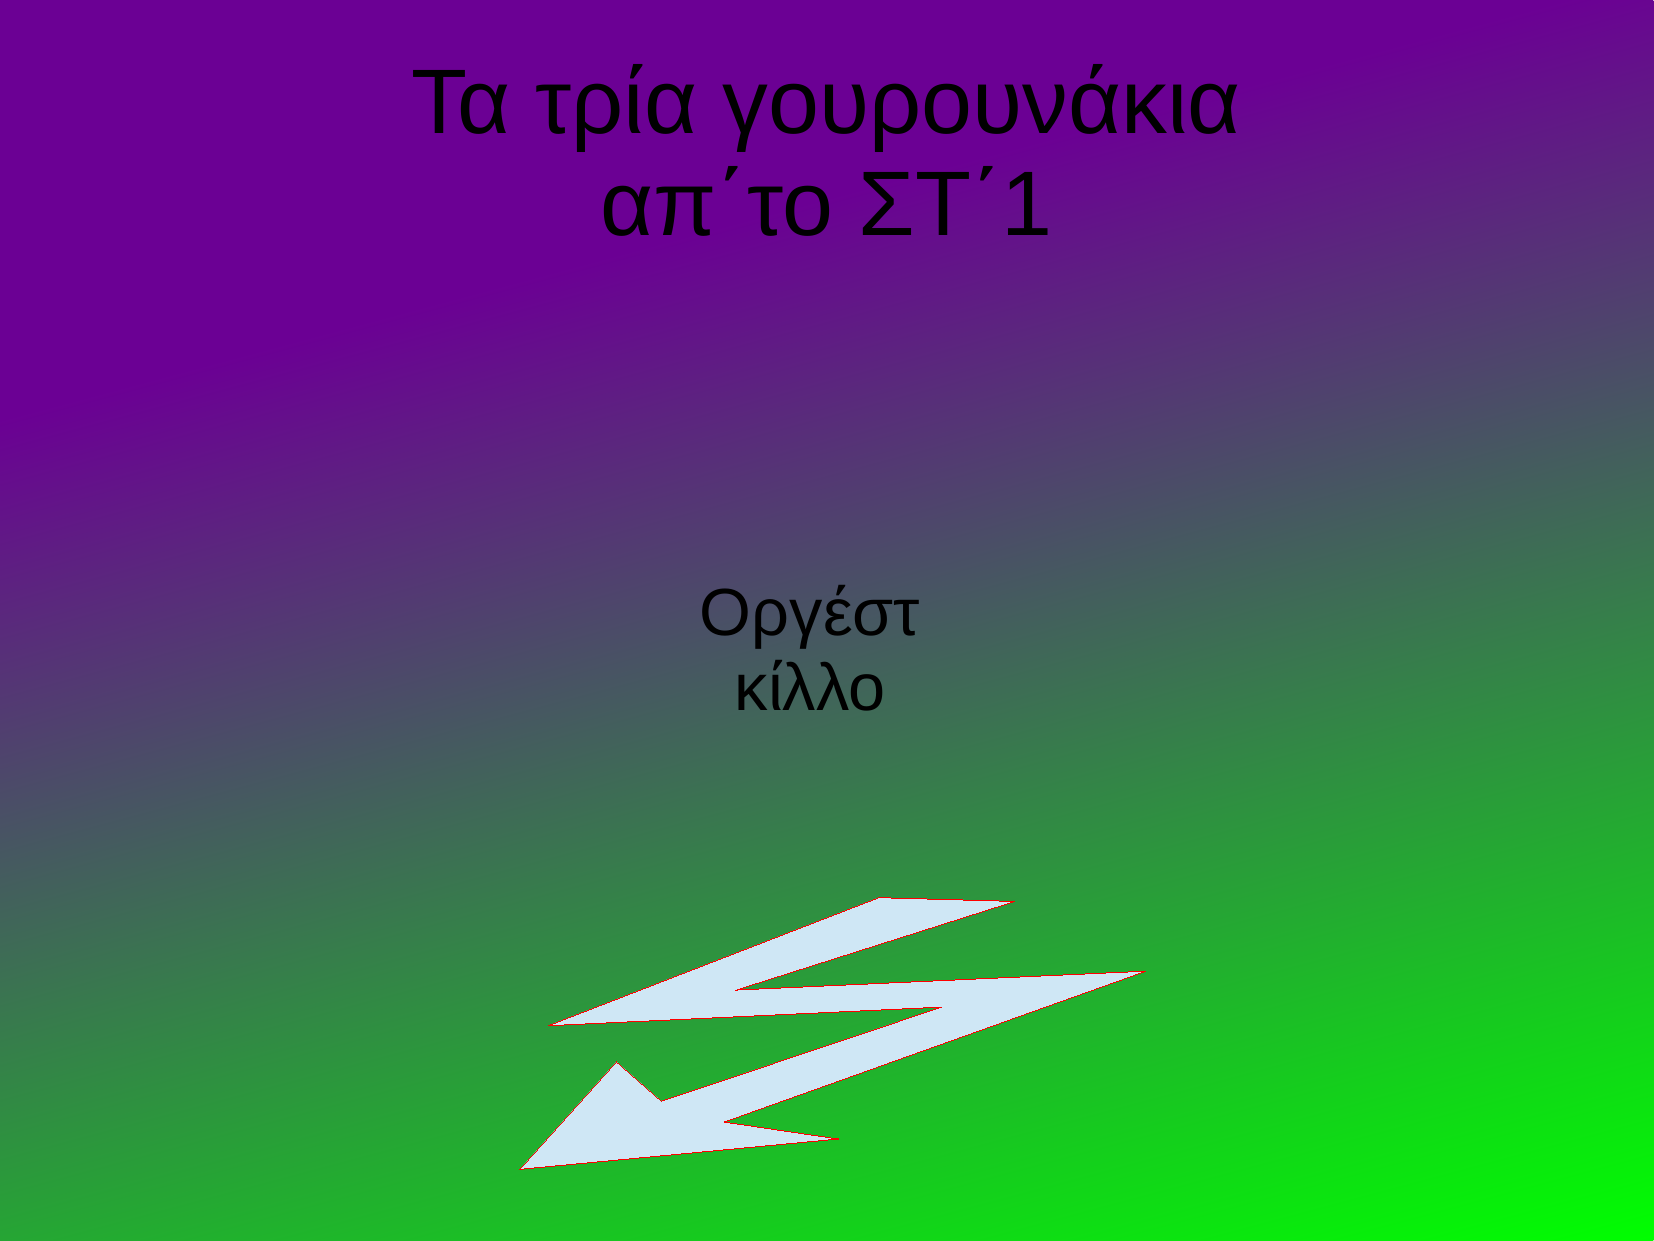

# Τα τρία γουρουνάκια απ΄το ΣΤ΄1
Οργέστ
κίλλο